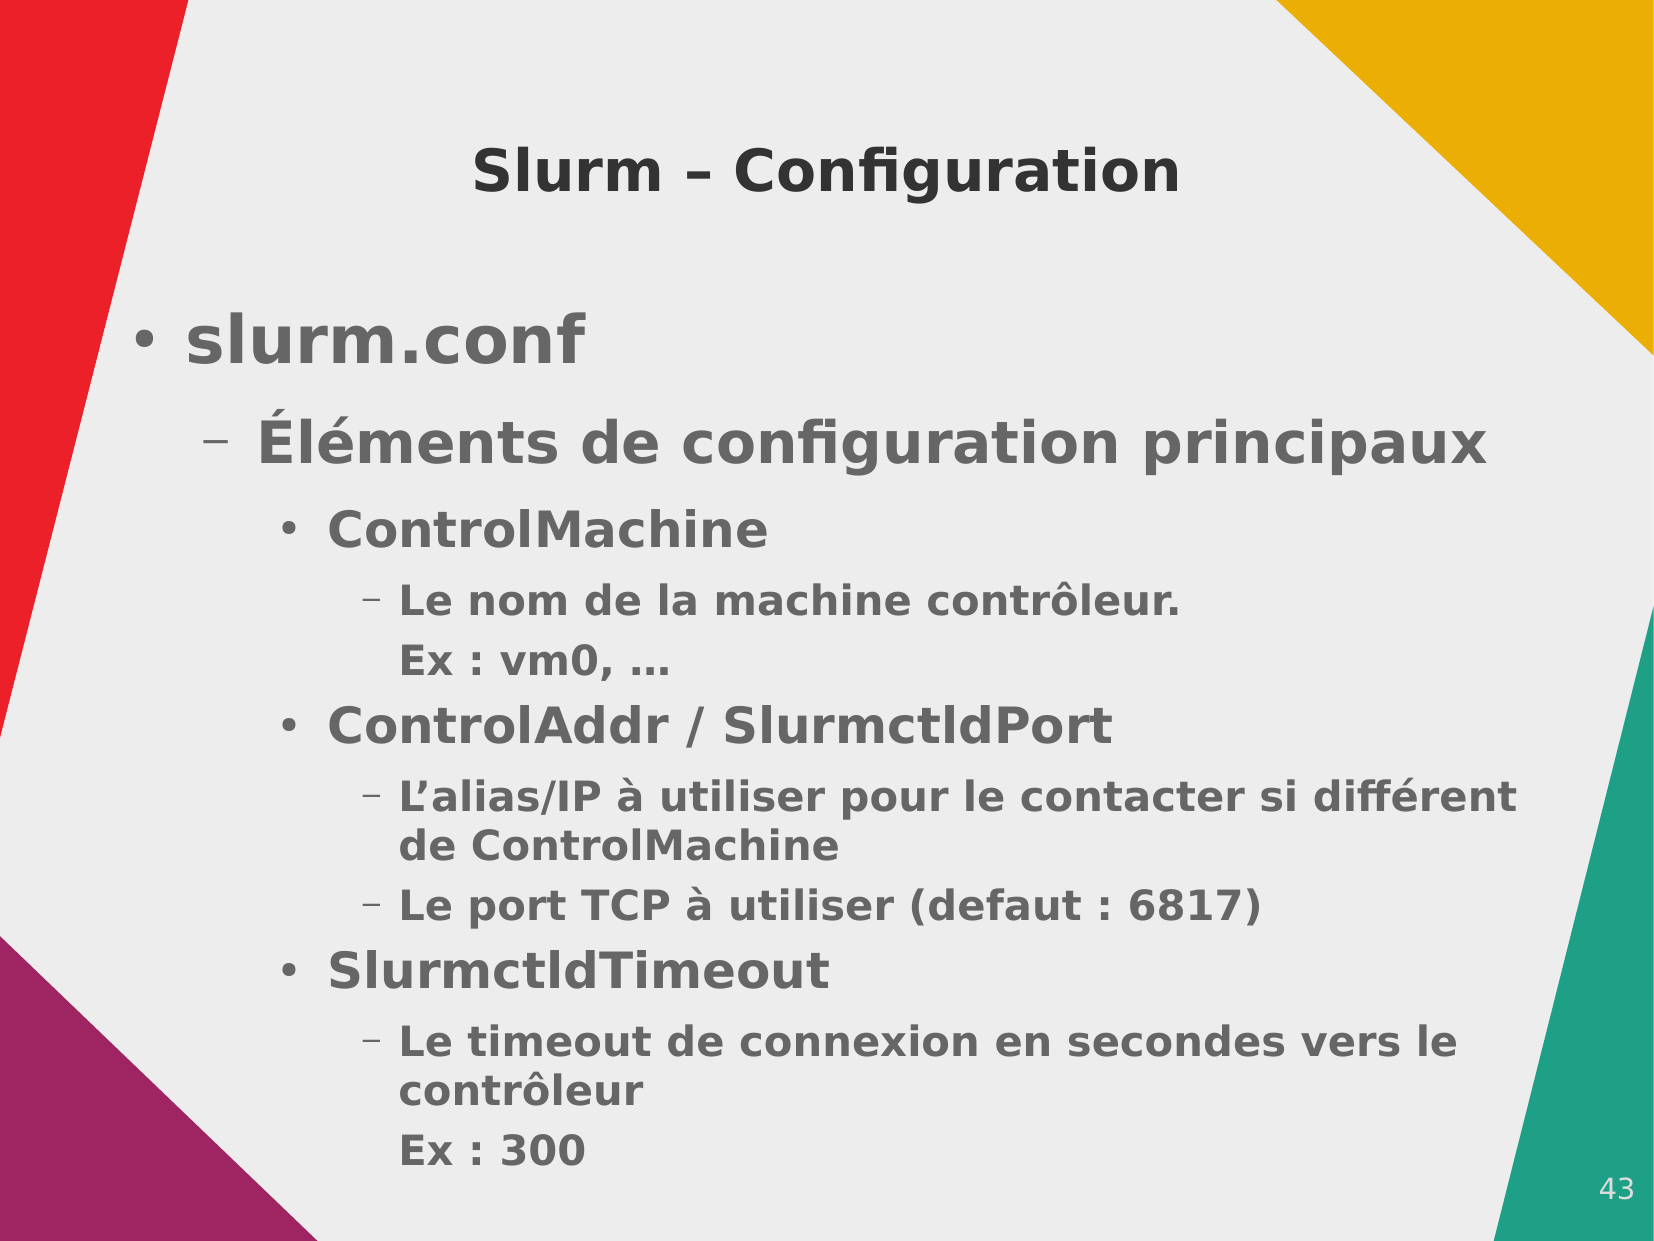

# Slurm – Configuration
slurm.conf
Éléments de configuration principaux
ControlMachine
Le nom de la machine contrôleur.
Ex : vm0, …
ControlAddr / SlurmctldPort
L’alias/IP à utiliser pour le contacter si différent de ControlMachine
Le port TCP à utiliser (defaut : 6817)
SlurmctldTimeout
Le timeout de connexion en secondes vers le contrôleur
Ex : 300
43